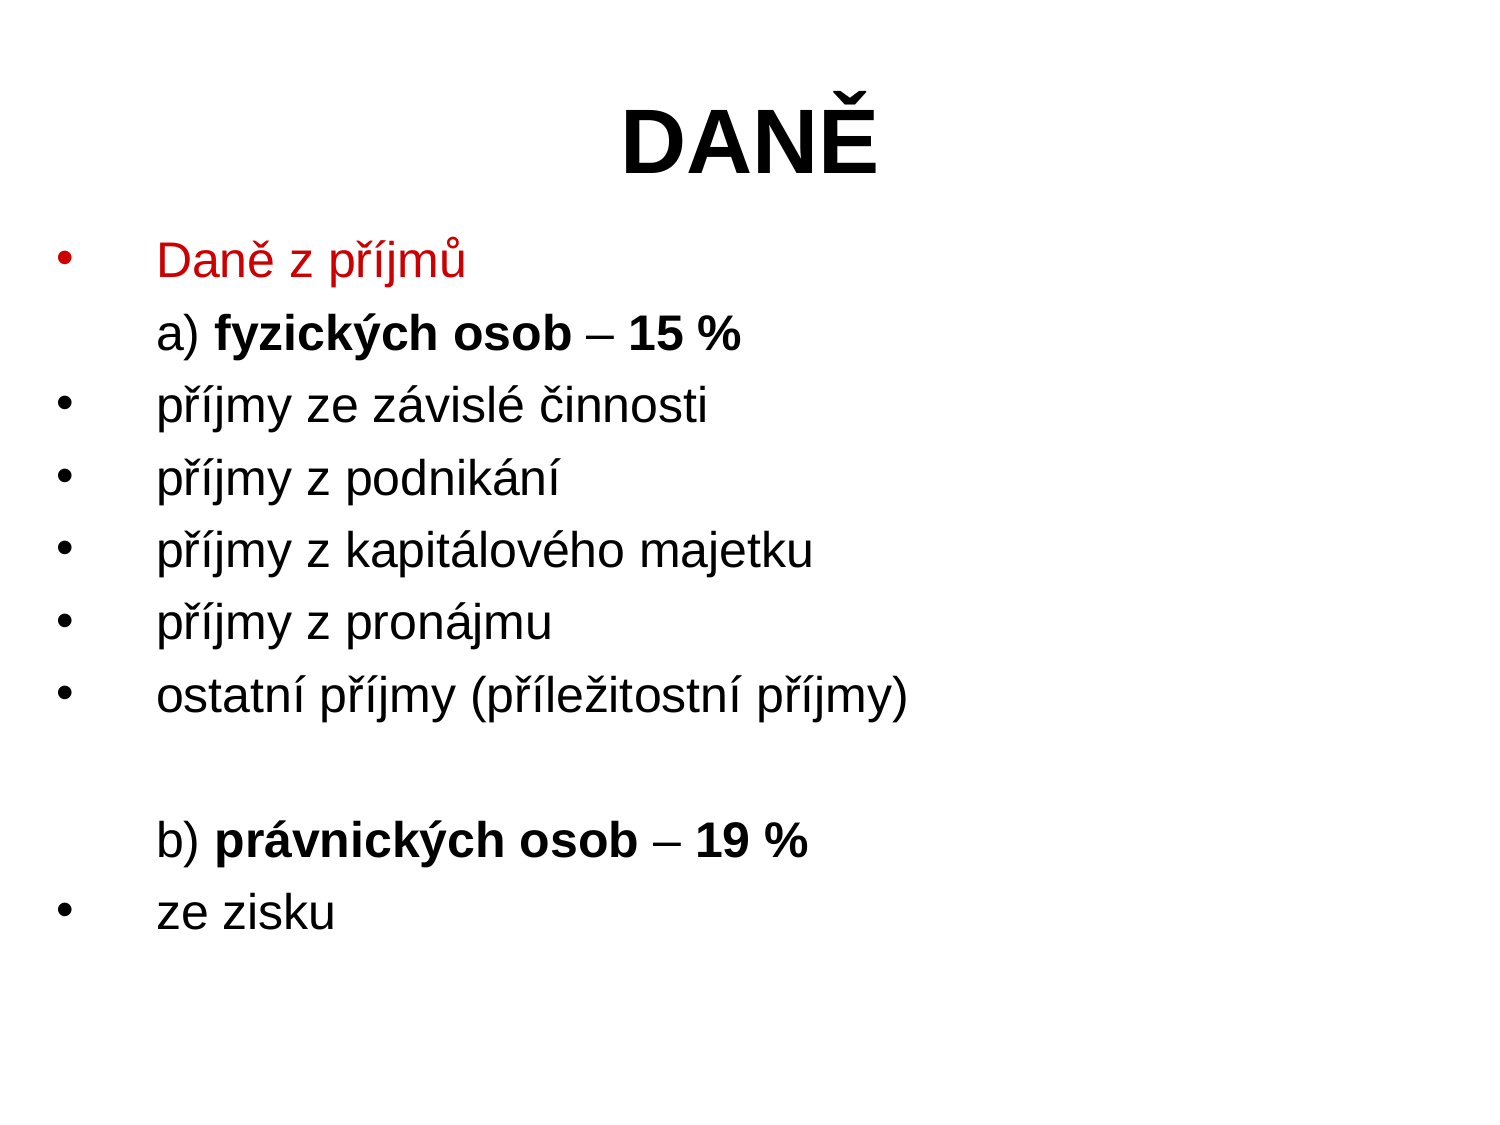

# DANĚ
Daně z příjmů
	a) fyzických osob – 15 %
příjmy ze závislé činnosti
příjmy z podnikání
příjmy z kapitálového majetku
příjmy z pronájmu
ostatní příjmy (příležitostní příjmy)
	b) právnických osob – 19 %
ze zisku